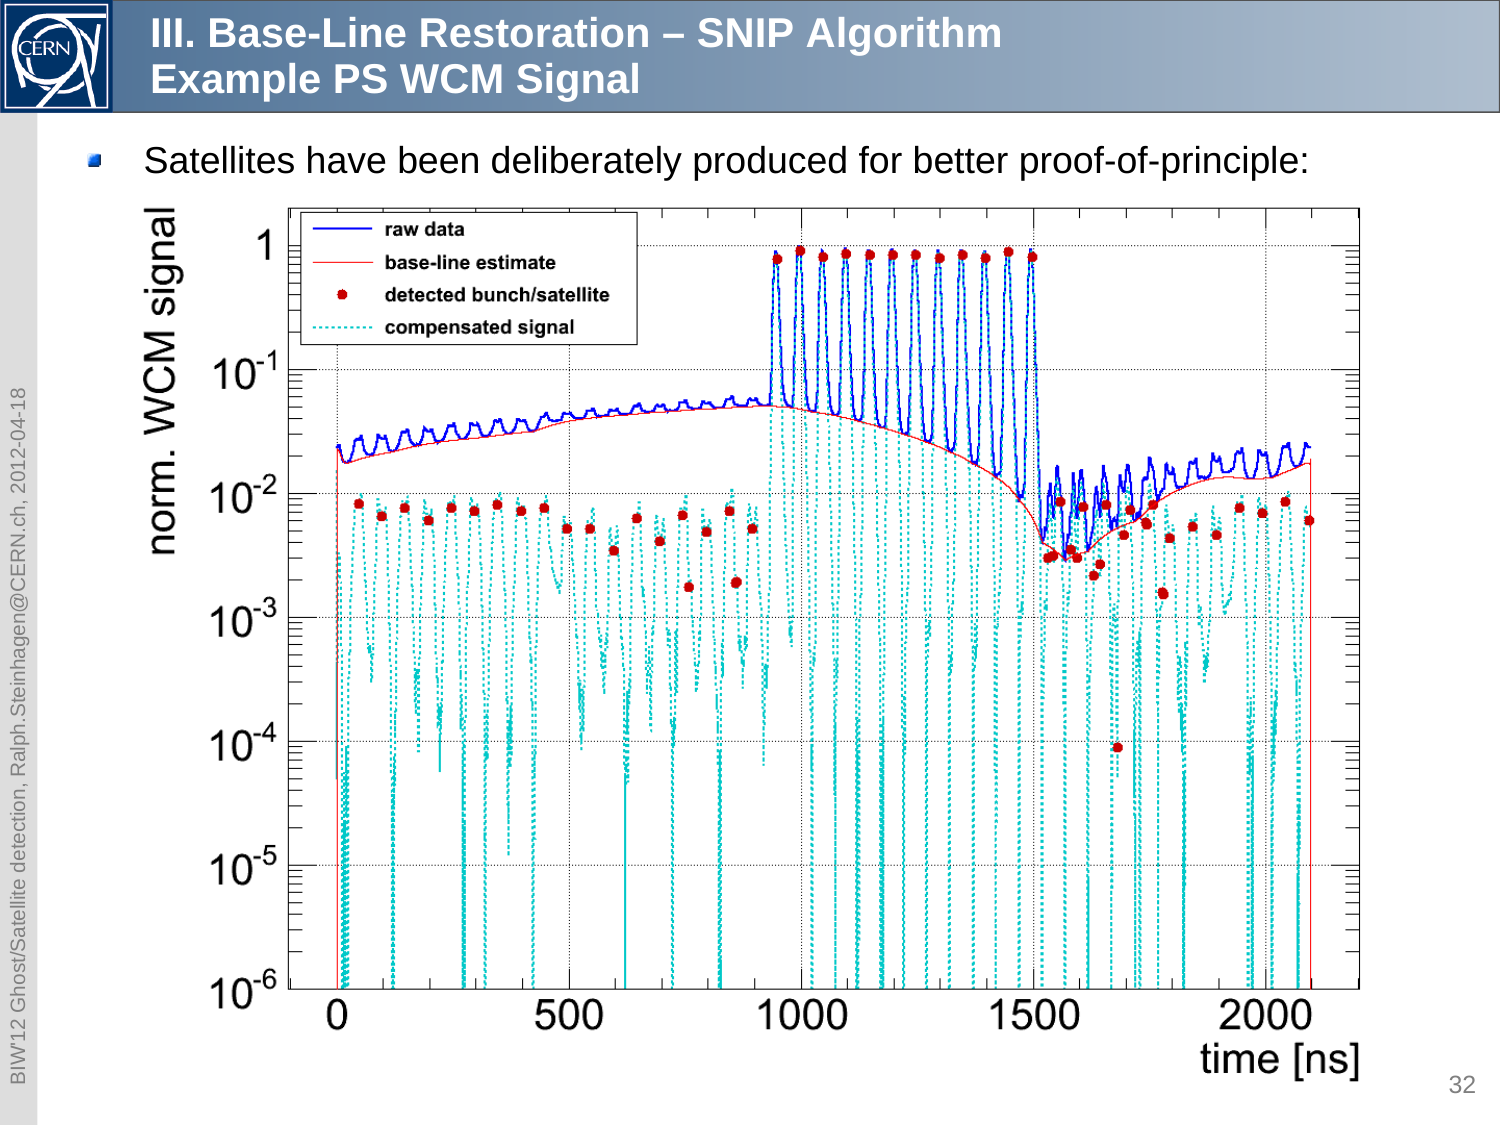

# III. Base-Line Restoration – SNIP Algorithm Example PS WCM Signal
Satellites have been deliberately produced for better proof-of-principle: